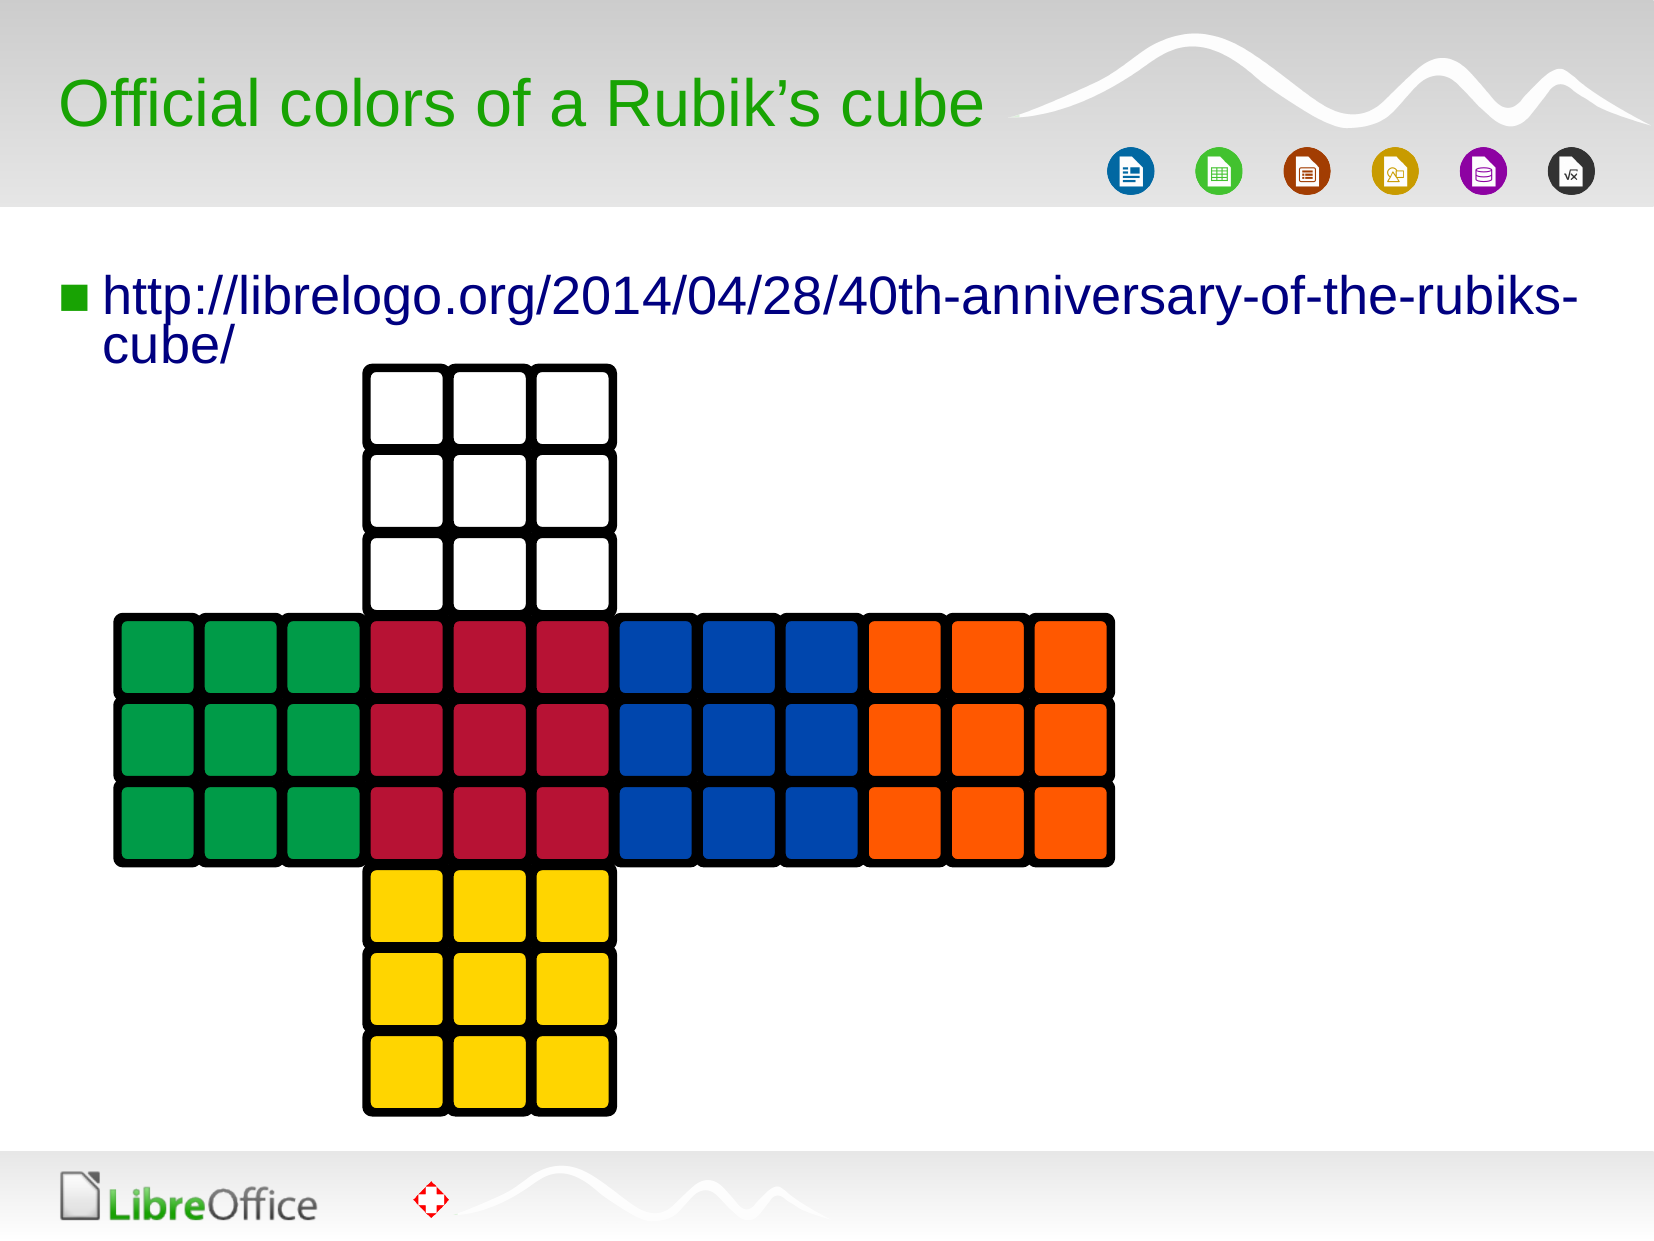

# Official colors of a Rubik’s cube
http://librelogo.org/2014/04/28/40th-anniversary-of-the-rubiks-cube/